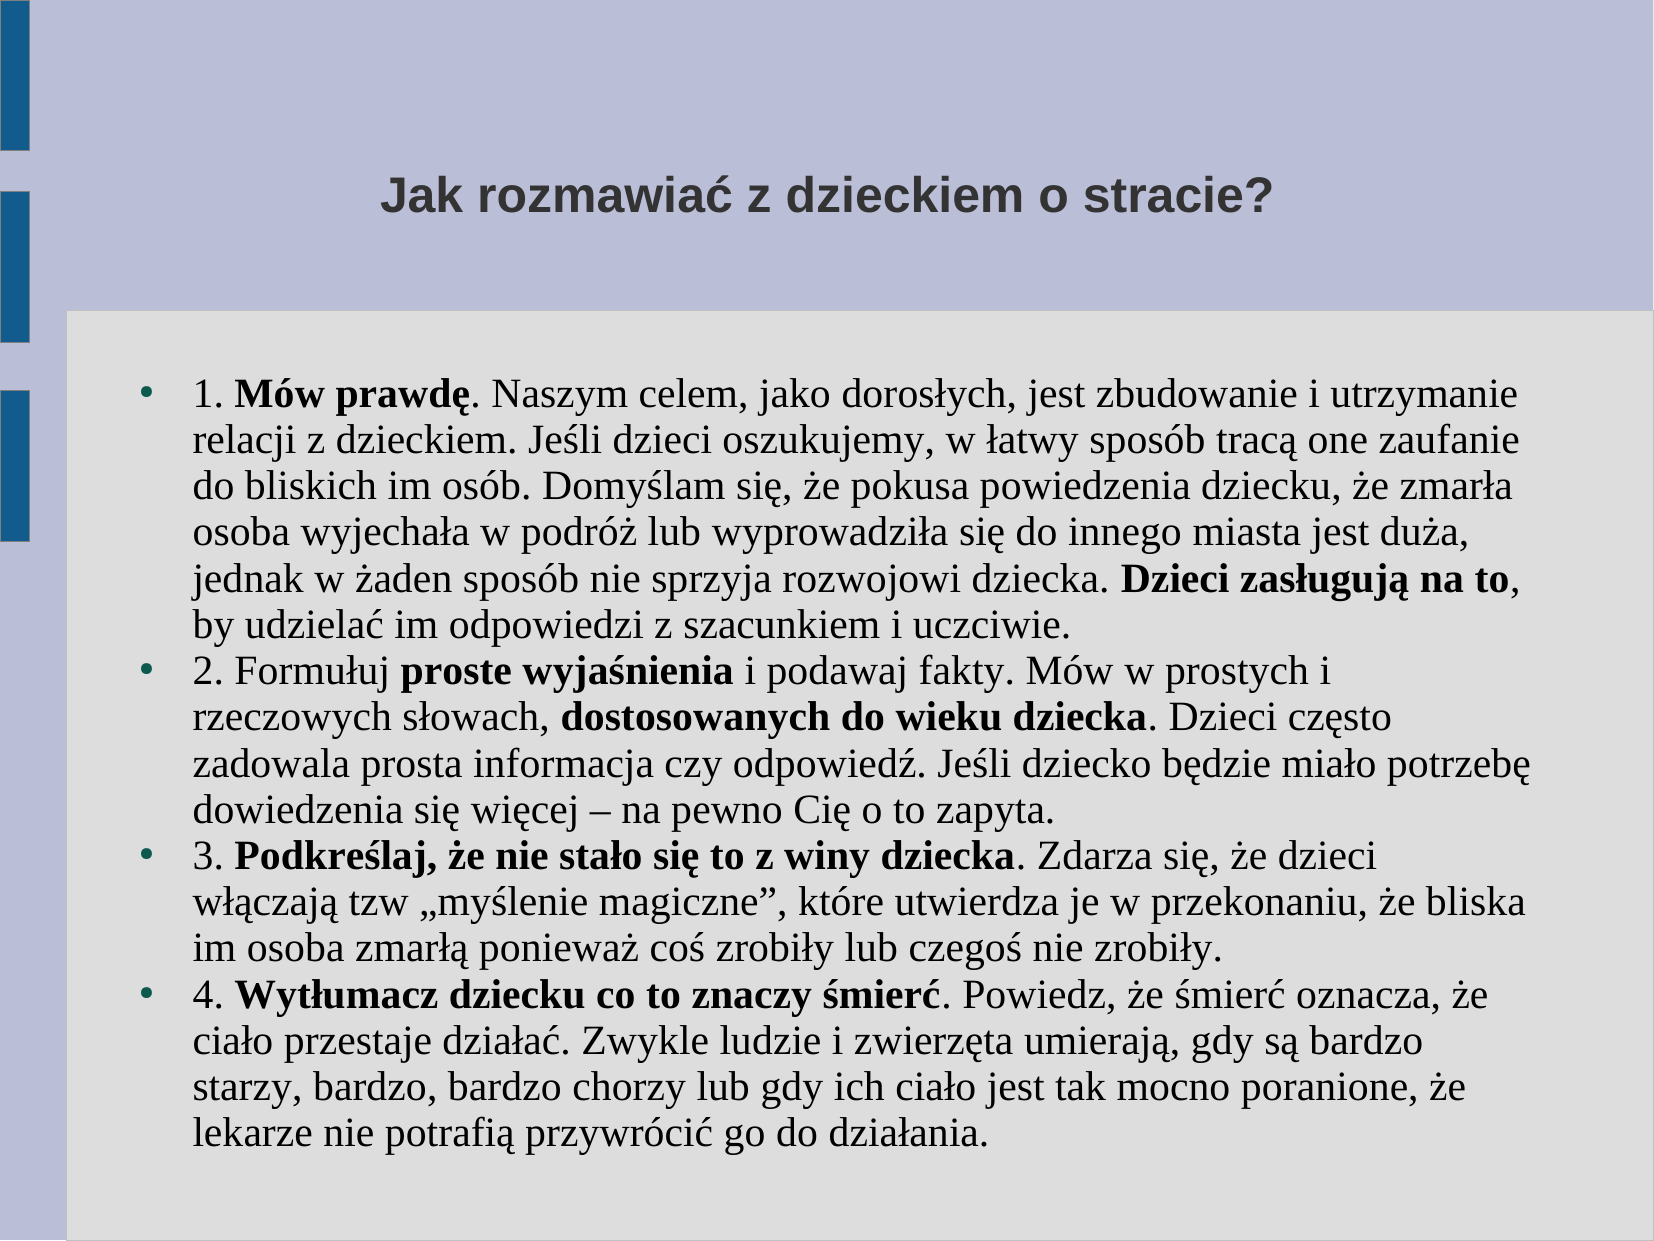

# Jak rozmawiać z dzieckiem o stracie?
1. Mów prawdę. Naszym celem, jako dorosłych, jest zbudowanie i utrzymanie relacji z dzieckiem. Jeśli dzieci oszukujemy, w łatwy sposób tracą one zaufanie do bliskich im osób. Domyślam się, że pokusa powiedzenia dziecku, że zmarła osoba wyjechała w podróż lub wyprowadziła się do innego miasta jest duża, jednak w żaden sposób nie sprzyja rozwojowi dziecka. Dzieci zasługują na to, by udzielać im odpowiedzi z szacunkiem i uczciwie.
2. Formułuj proste wyjaśnienia i podawaj fakty. Mów w prostych i rzeczowych słowach, dostosowanych do wieku dziecka. Dzieci często zadowala prosta informacja czy odpowiedź. Jeśli dziecko będzie miało potrzebę dowiedzenia się więcej – na pewno Cię o to zapyta.
3. Podkreślaj, że nie stało się to z winy dziecka. Zdarza się, że dzieci włączają tzw „myślenie magiczne”, które utwierdza je w przekonaniu, że bliska im osoba zmarłą ponieważ coś zrobiły lub czegoś nie zrobiły.
4. Wytłumacz dziecku co to znaczy śmierć. Powiedz, że śmierć oznacza, że ciało przestaje działać. Zwykle ludzie i zwierzęta umierają, gdy są bardzo starzy, bardzo, bardzo chorzy lub gdy ich ciało jest tak mocno poranione, że lekarze nie potrafią przywrócić go do działania.